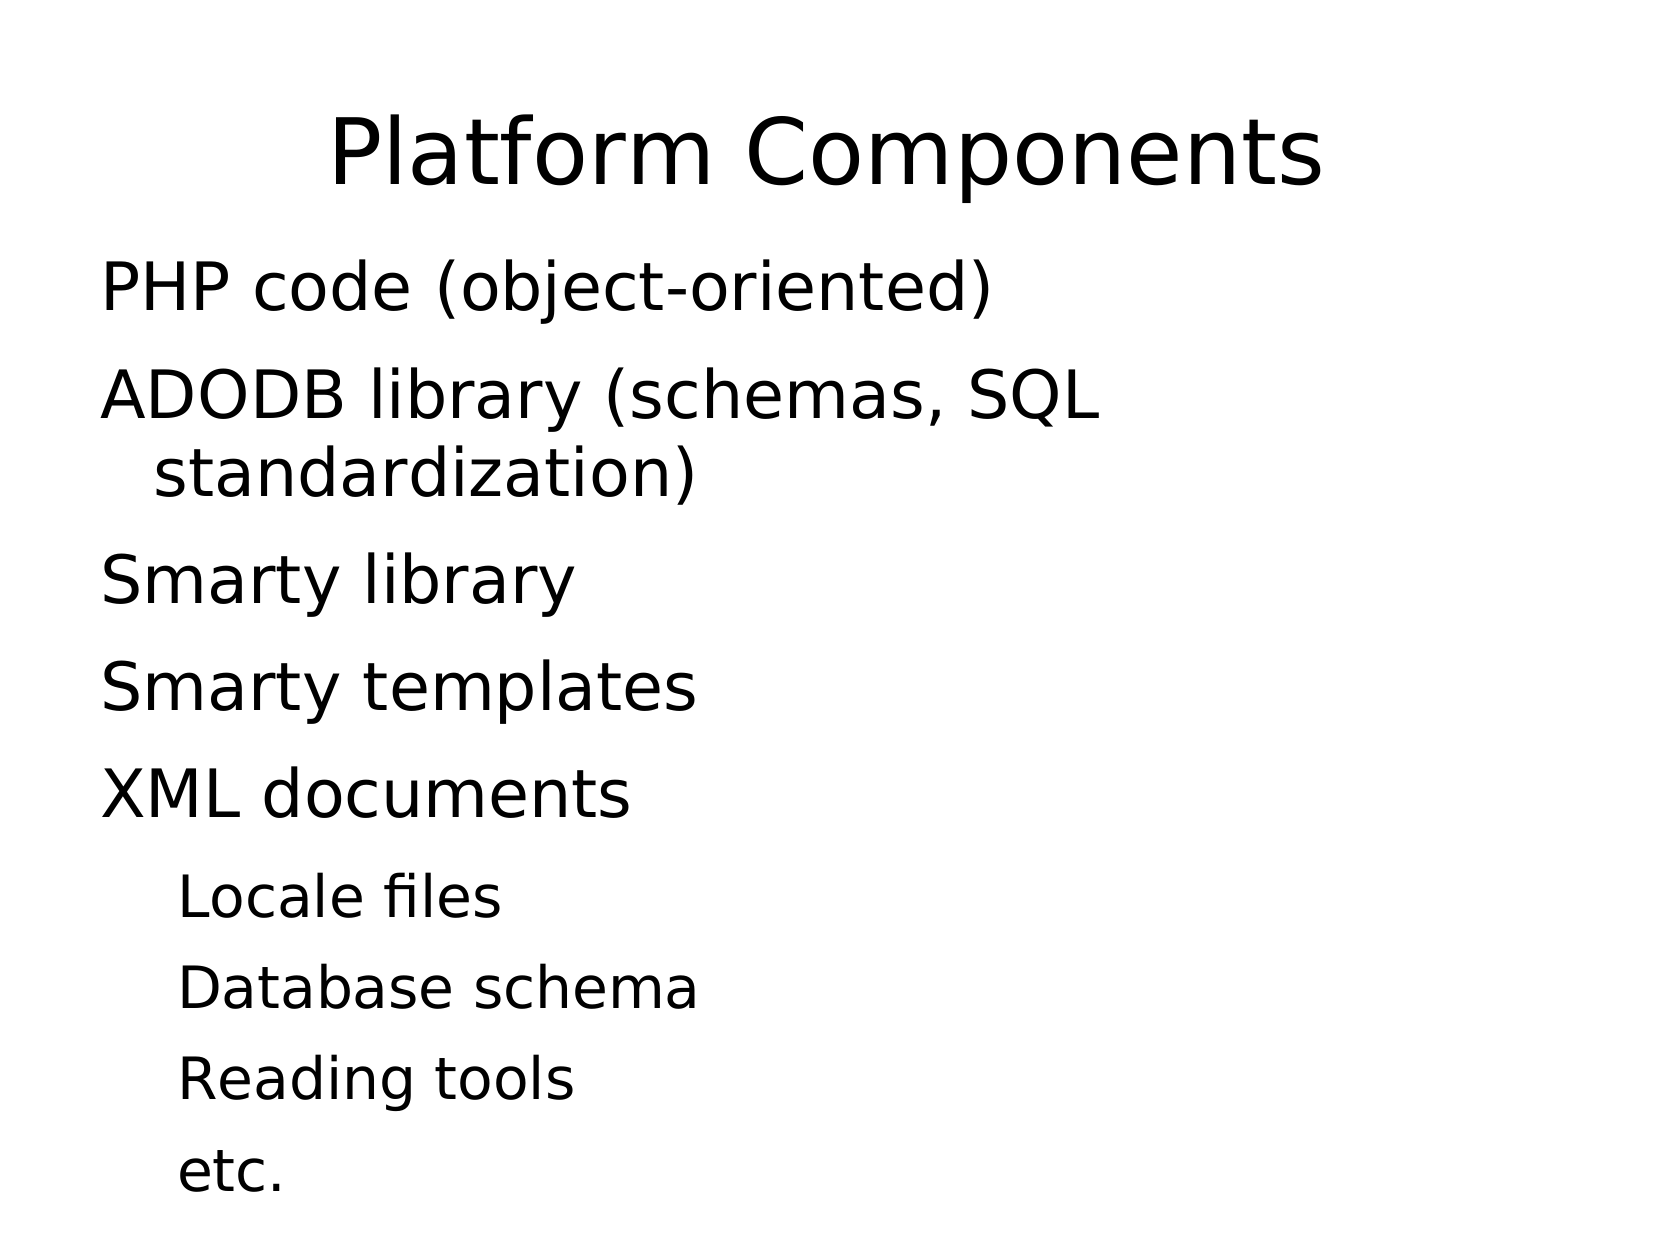

# Platform Components
PHP code (object-oriented)
ADODB library (schemas, SQL standardization)
Smarty library
Smarty templates
XML documents
Locale files
Database schema
Reading tools
etc.